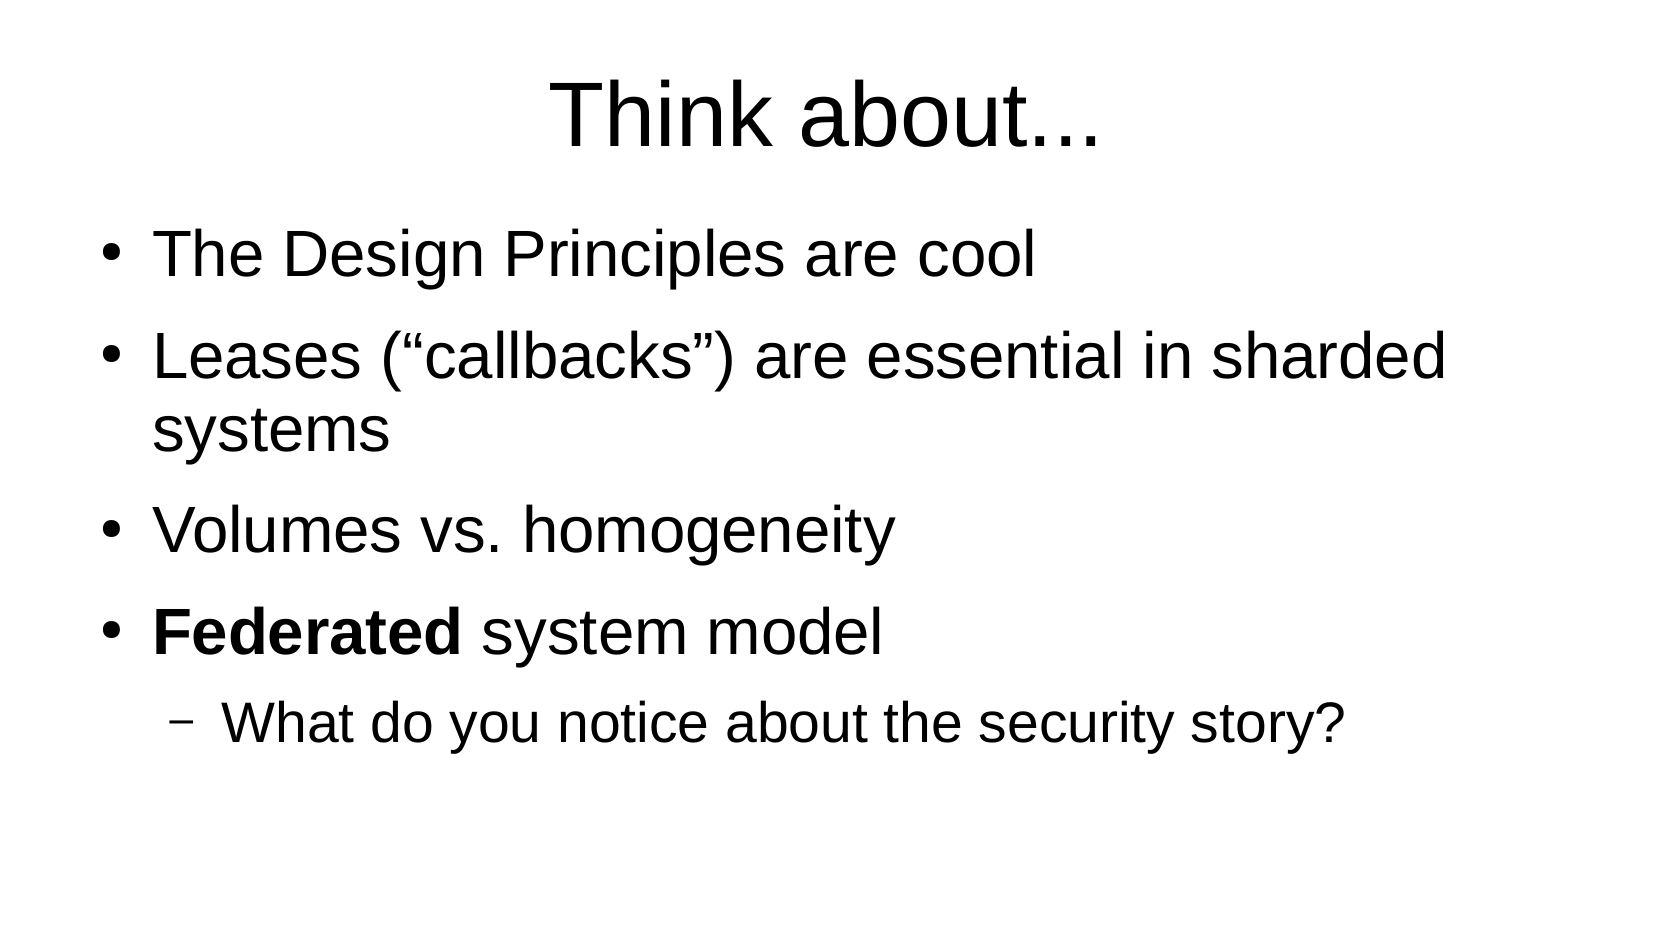

# Think about...
The Design Principles are cool
Leases (“callbacks”) are essential in sharded systems
Volumes vs. homogeneity
Federated system model
What do you notice about the security story?